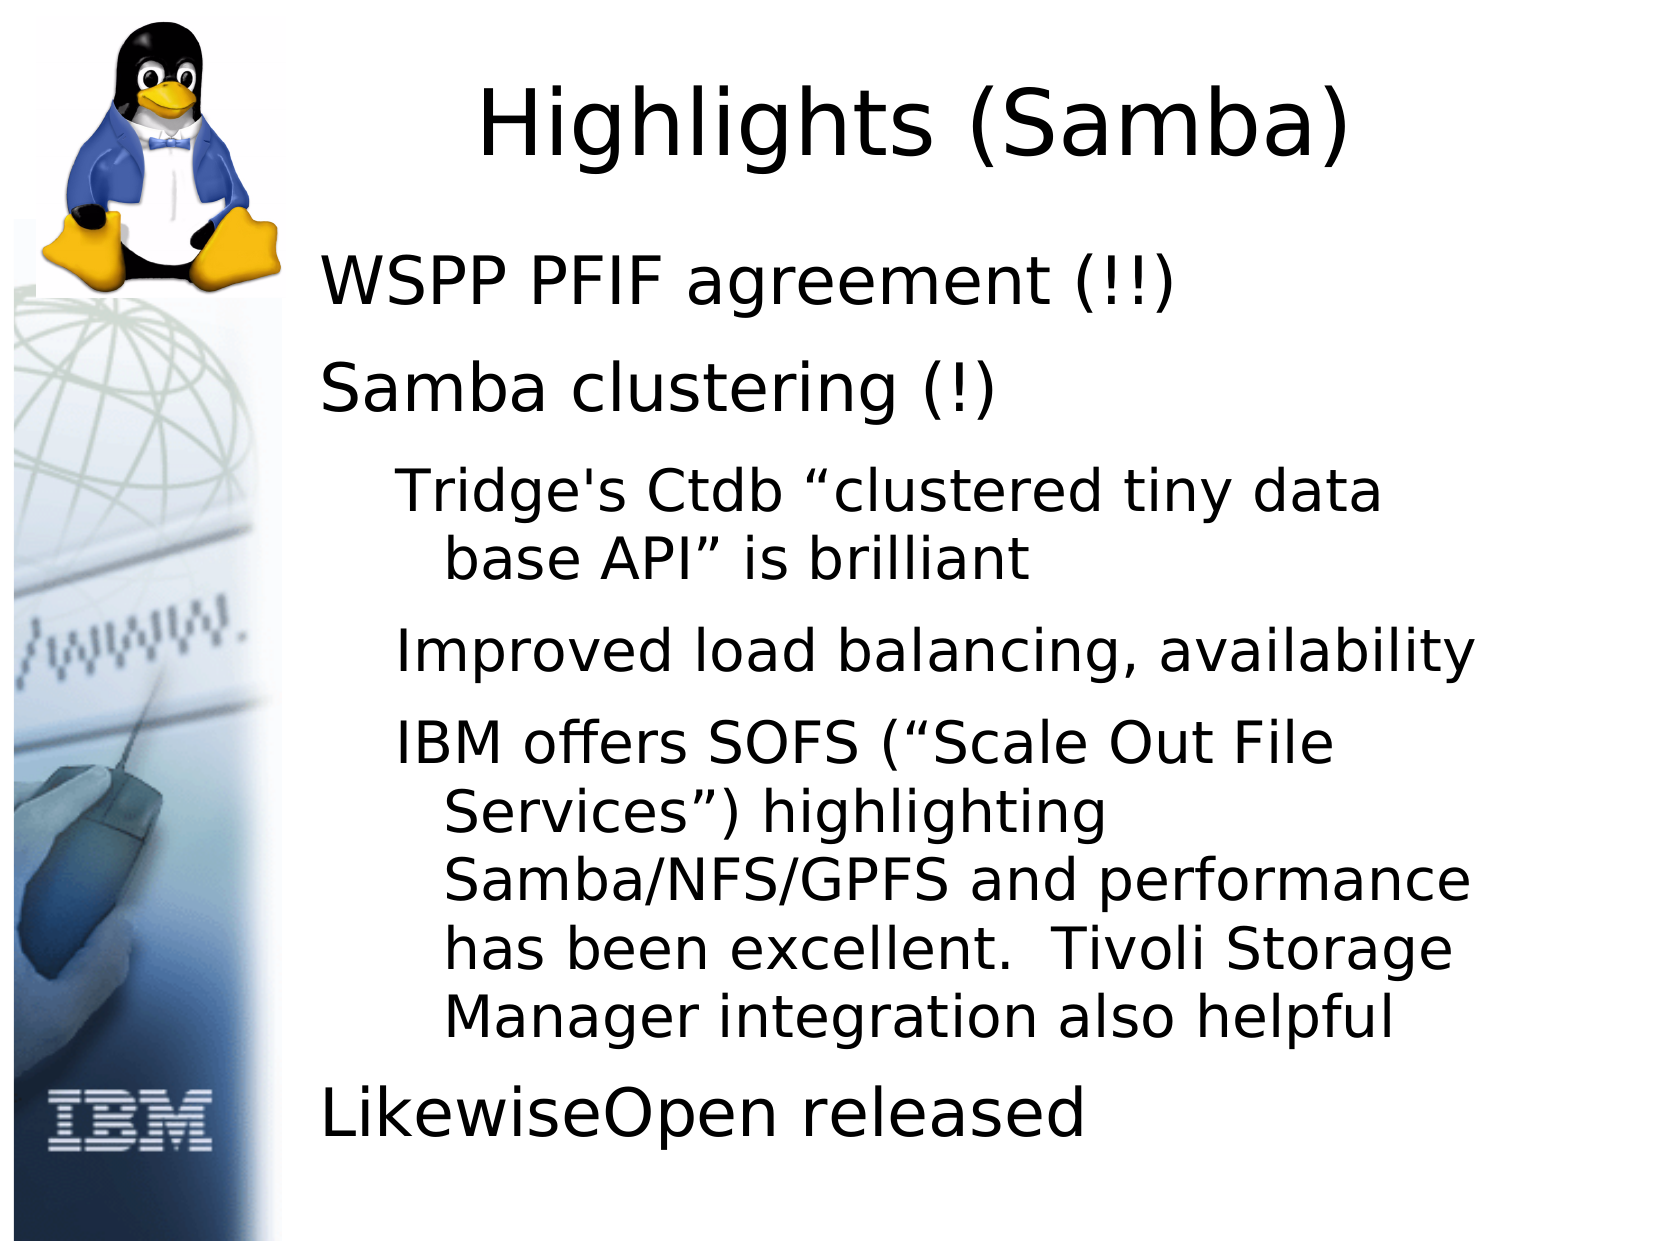

# Highlights (Samba)
WSPP PFIF agreement (!!)
Samba clustering (!)
Tridge's Ctdb “clustered tiny data base API” is brilliant
Improved load balancing, availability
IBM offers SOFS (“Scale Out File Services”) highlighting Samba/NFS/GPFS and performance has been excellent. Tivoli Storage Manager integration also helpful
LikewiseOpen released